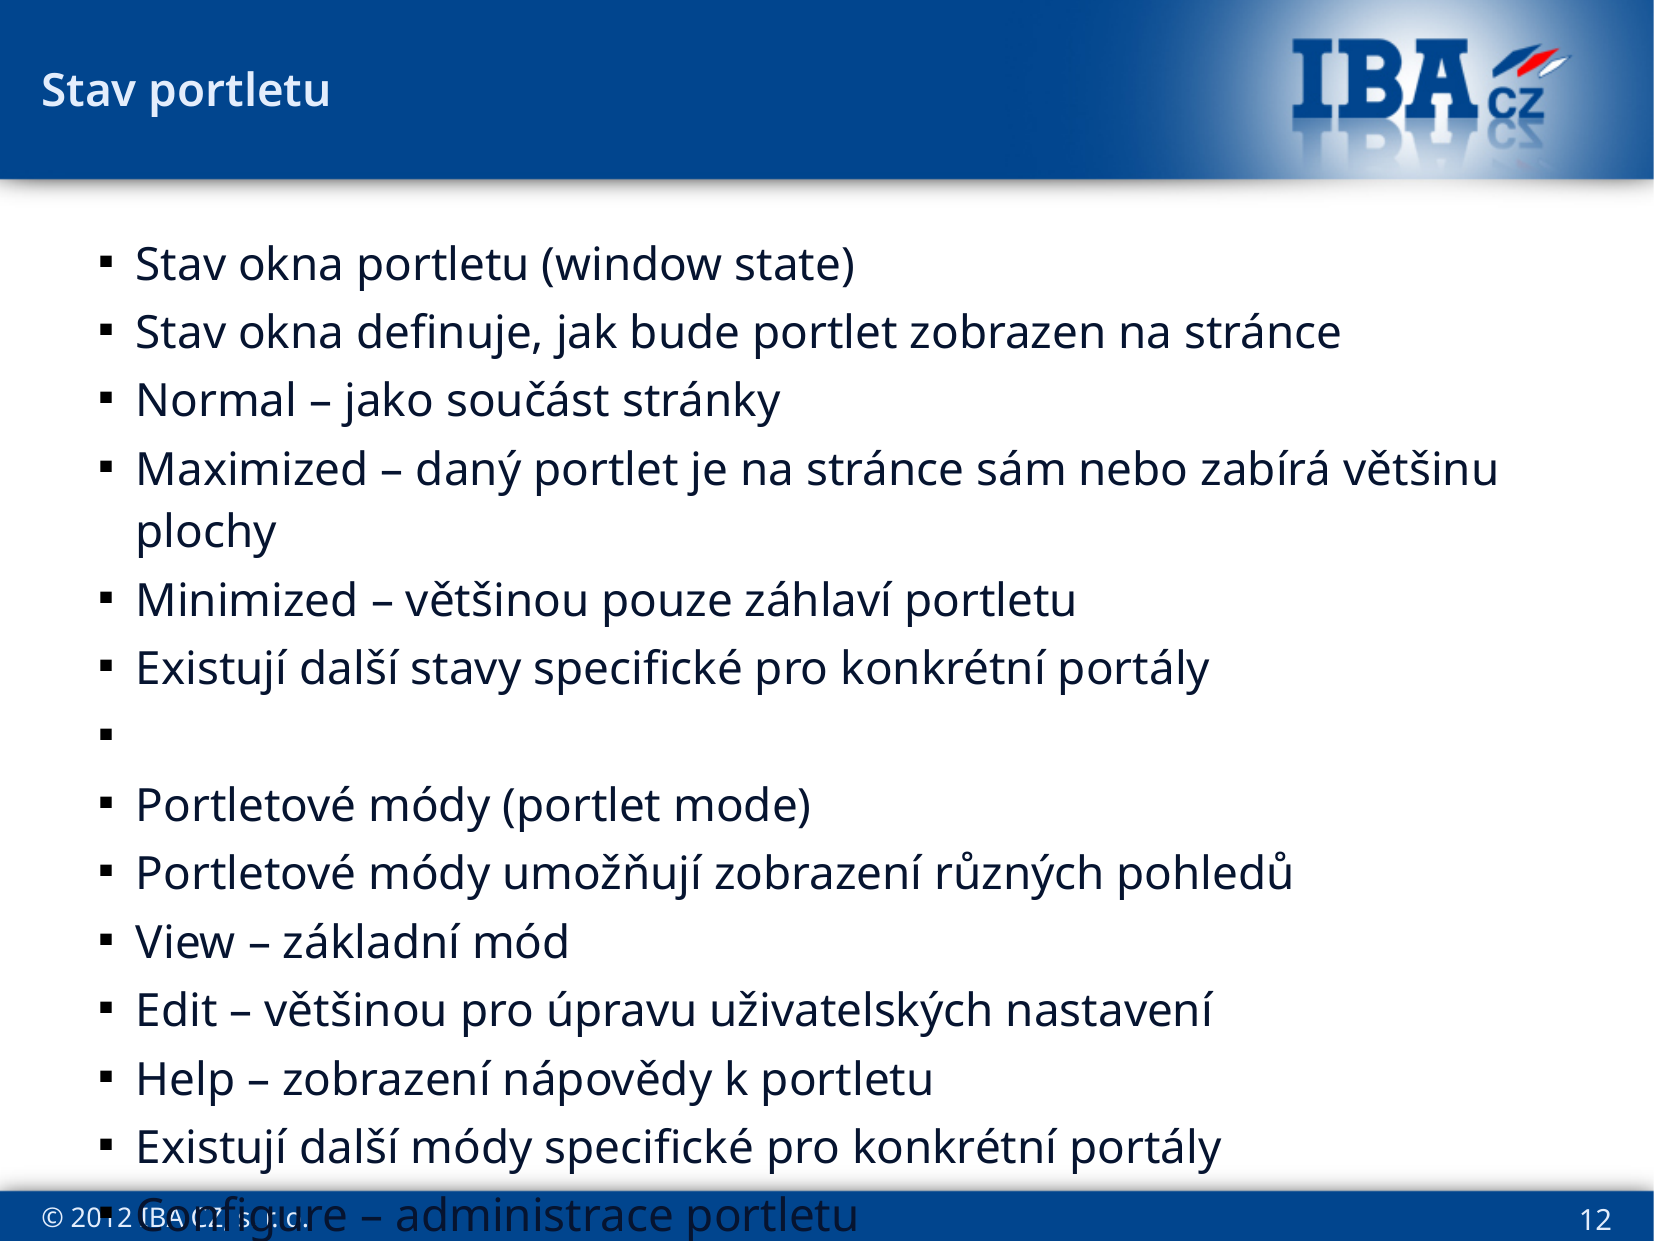

# Stav portletu
Stav okna portletu (window state)
Stav okna definuje, jak bude portlet zobrazen na stránce
Normal – jako součást stránky
Maximized – daný portlet je na stránce sám nebo zabírá většinu plochy
Minimized – většinou pouze záhlaví portletu
Existují další stavy specifické pro konkrétní portály
Portletové módy (portlet mode)
Portletové módy umožňují zobrazení různých pohledů
View – základní mód
Edit – většinou pro úpravu uživatelských nastavení
Help – zobrazení nápovědy k portletu
Existují další módy specifické pro konkrétní portály
Configure – administrace portletu
12